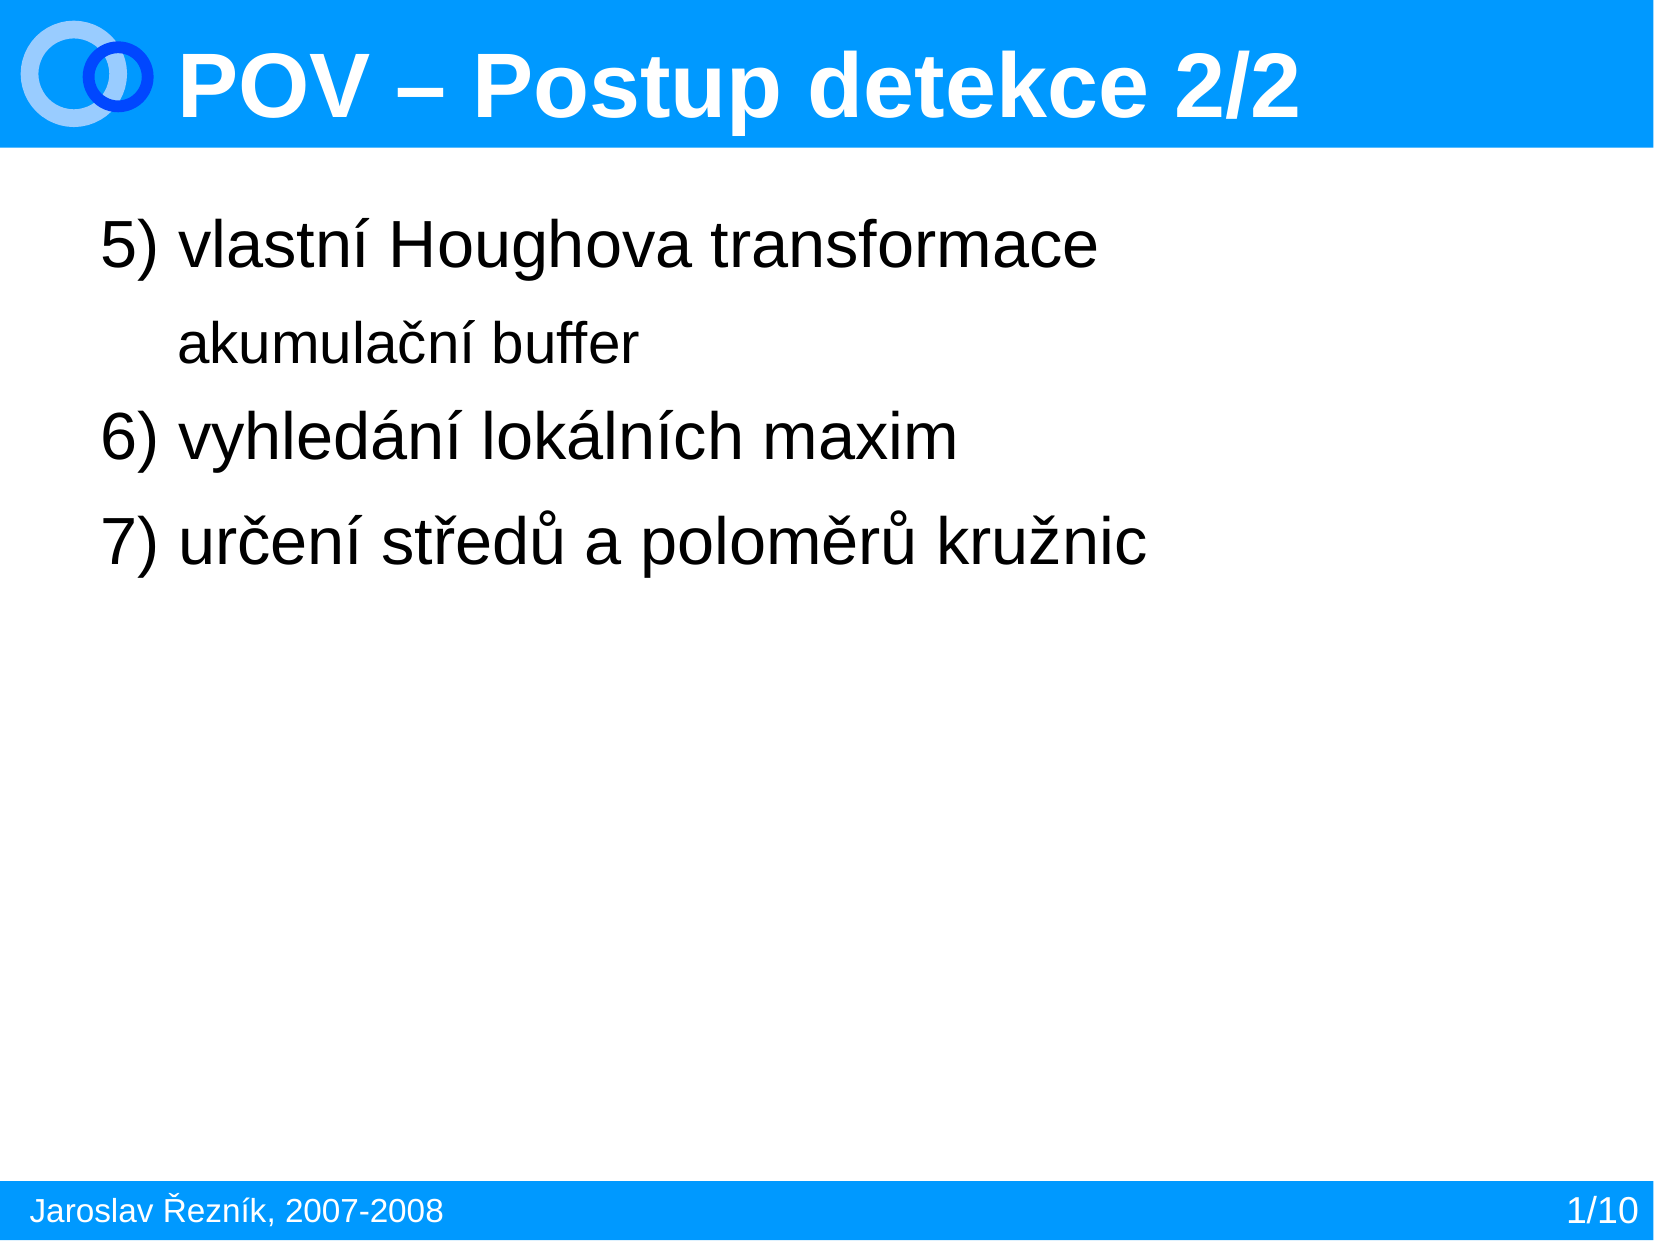

# POV – Postup detekce 2/2
5) vlastní Houghova transformace
akumulační buffer
6) vyhledání lokálních maxim
7) určení středů a poloměrů kružnic
1/10
Jaroslav Řezník, 2007-2008